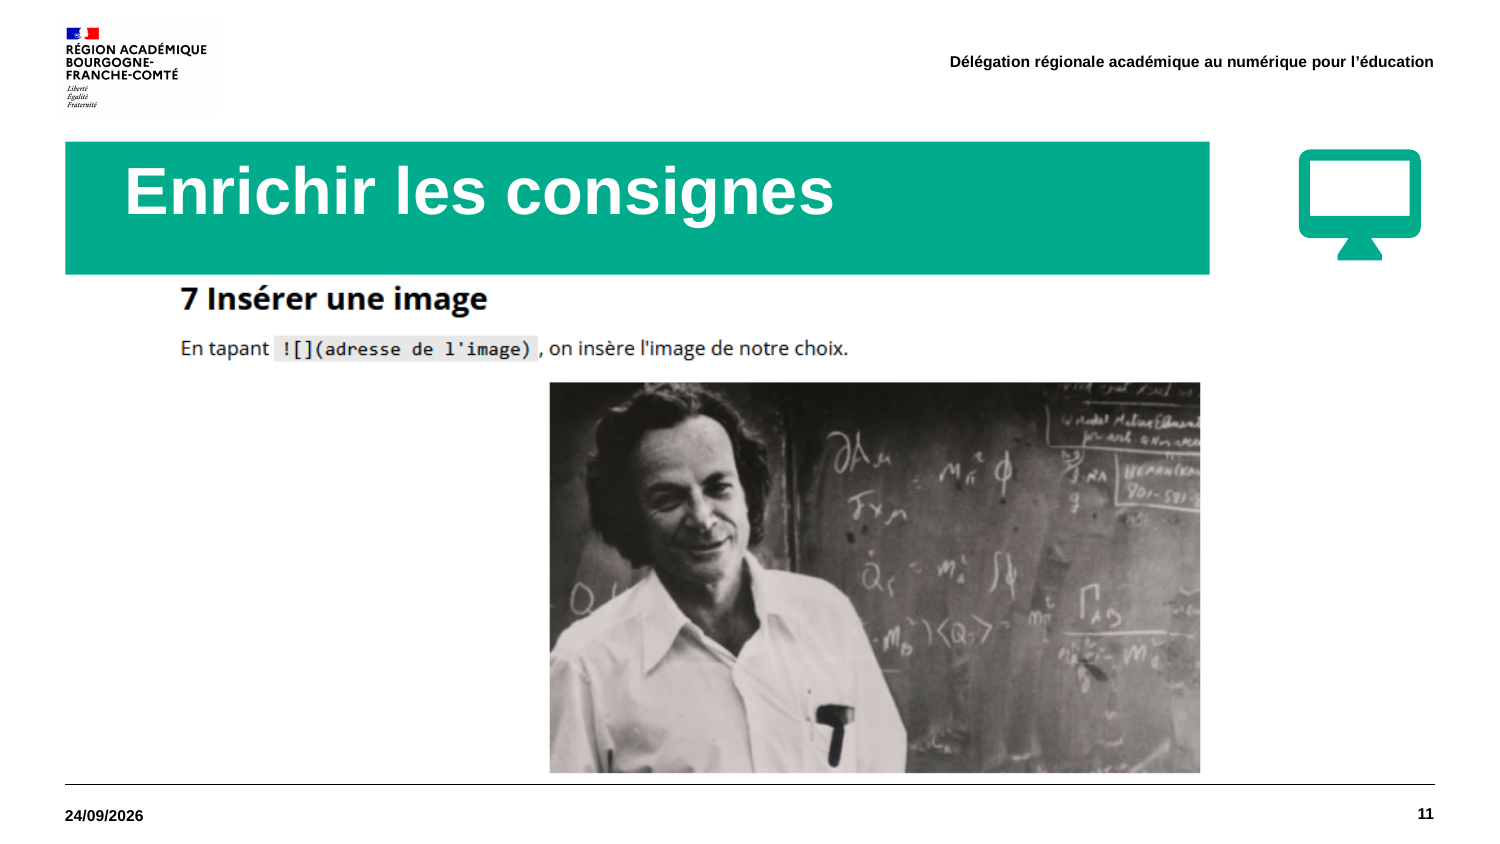

Délégation régionale académique au numérique pour l’éducation
Enrichir les consignes